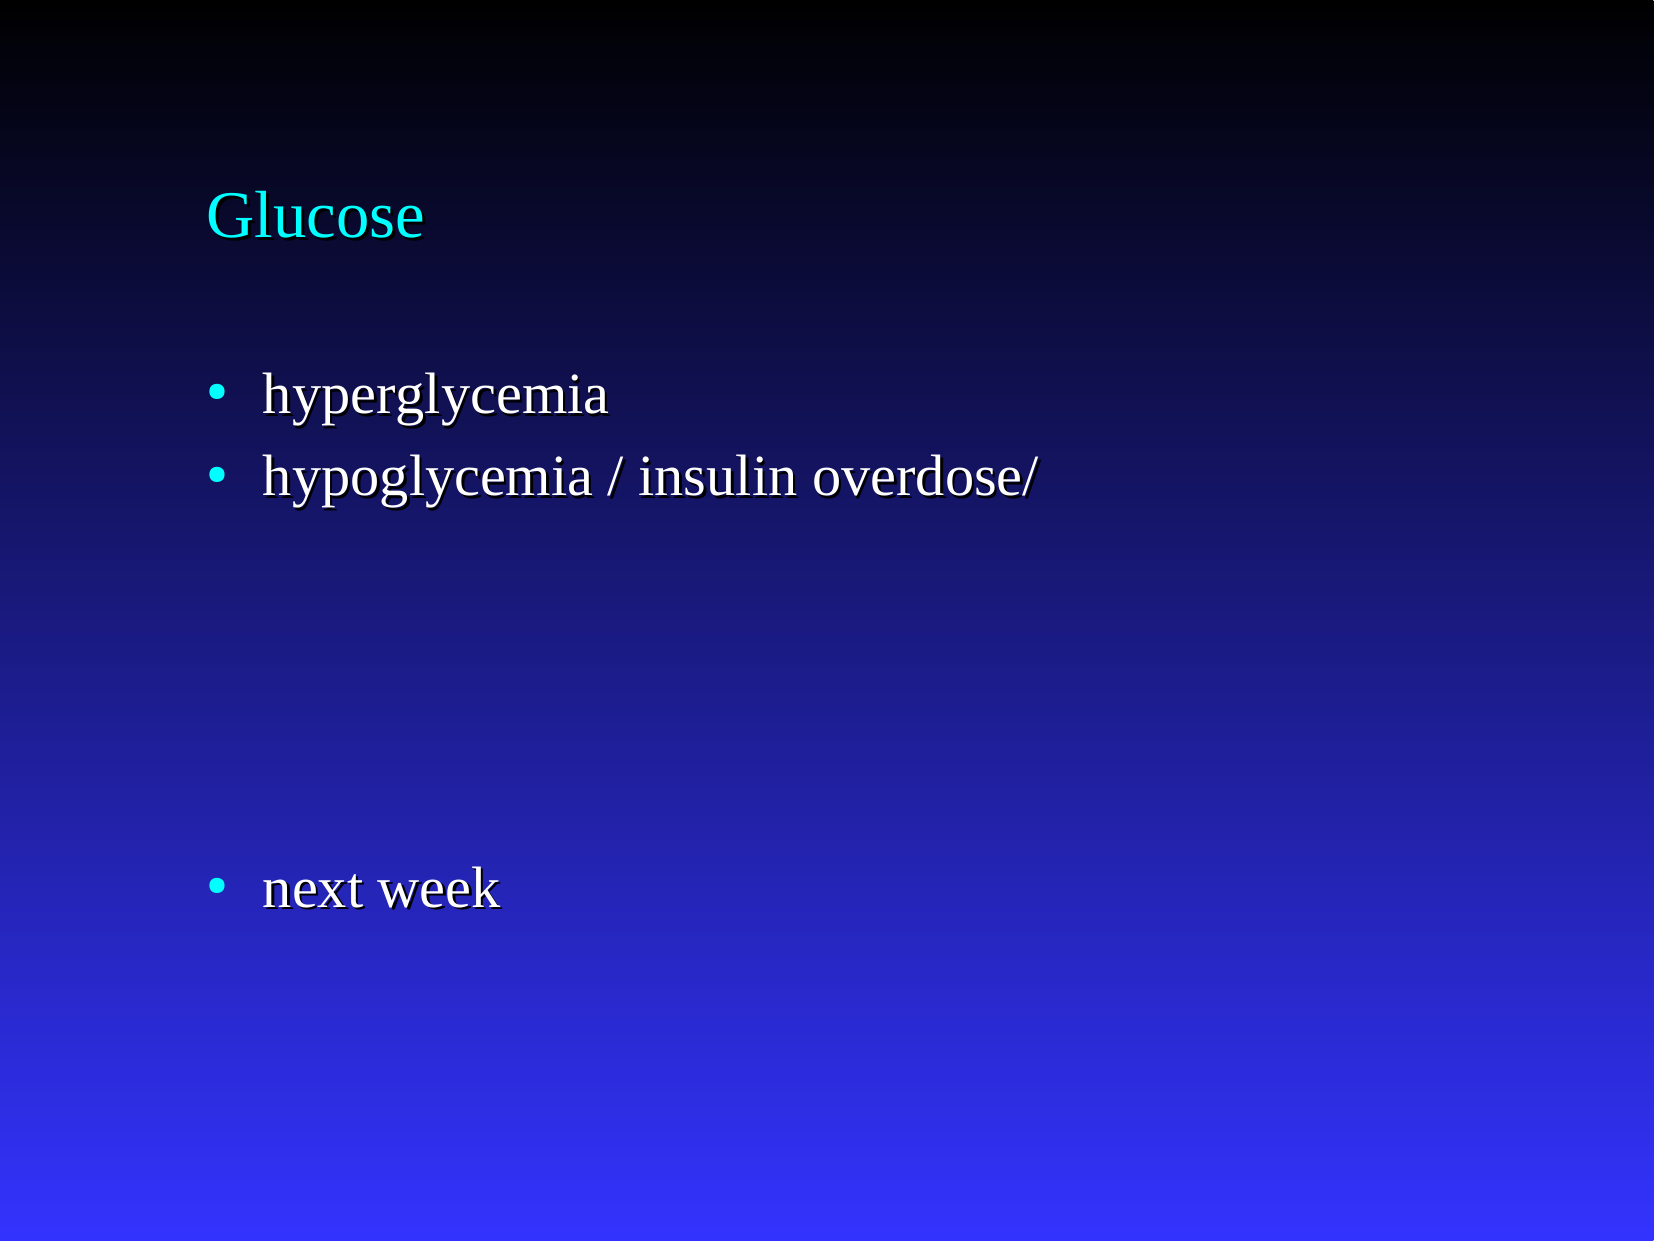

# Glucose
hyperglycemia
hypoglycemia / insulin overdose/
next week